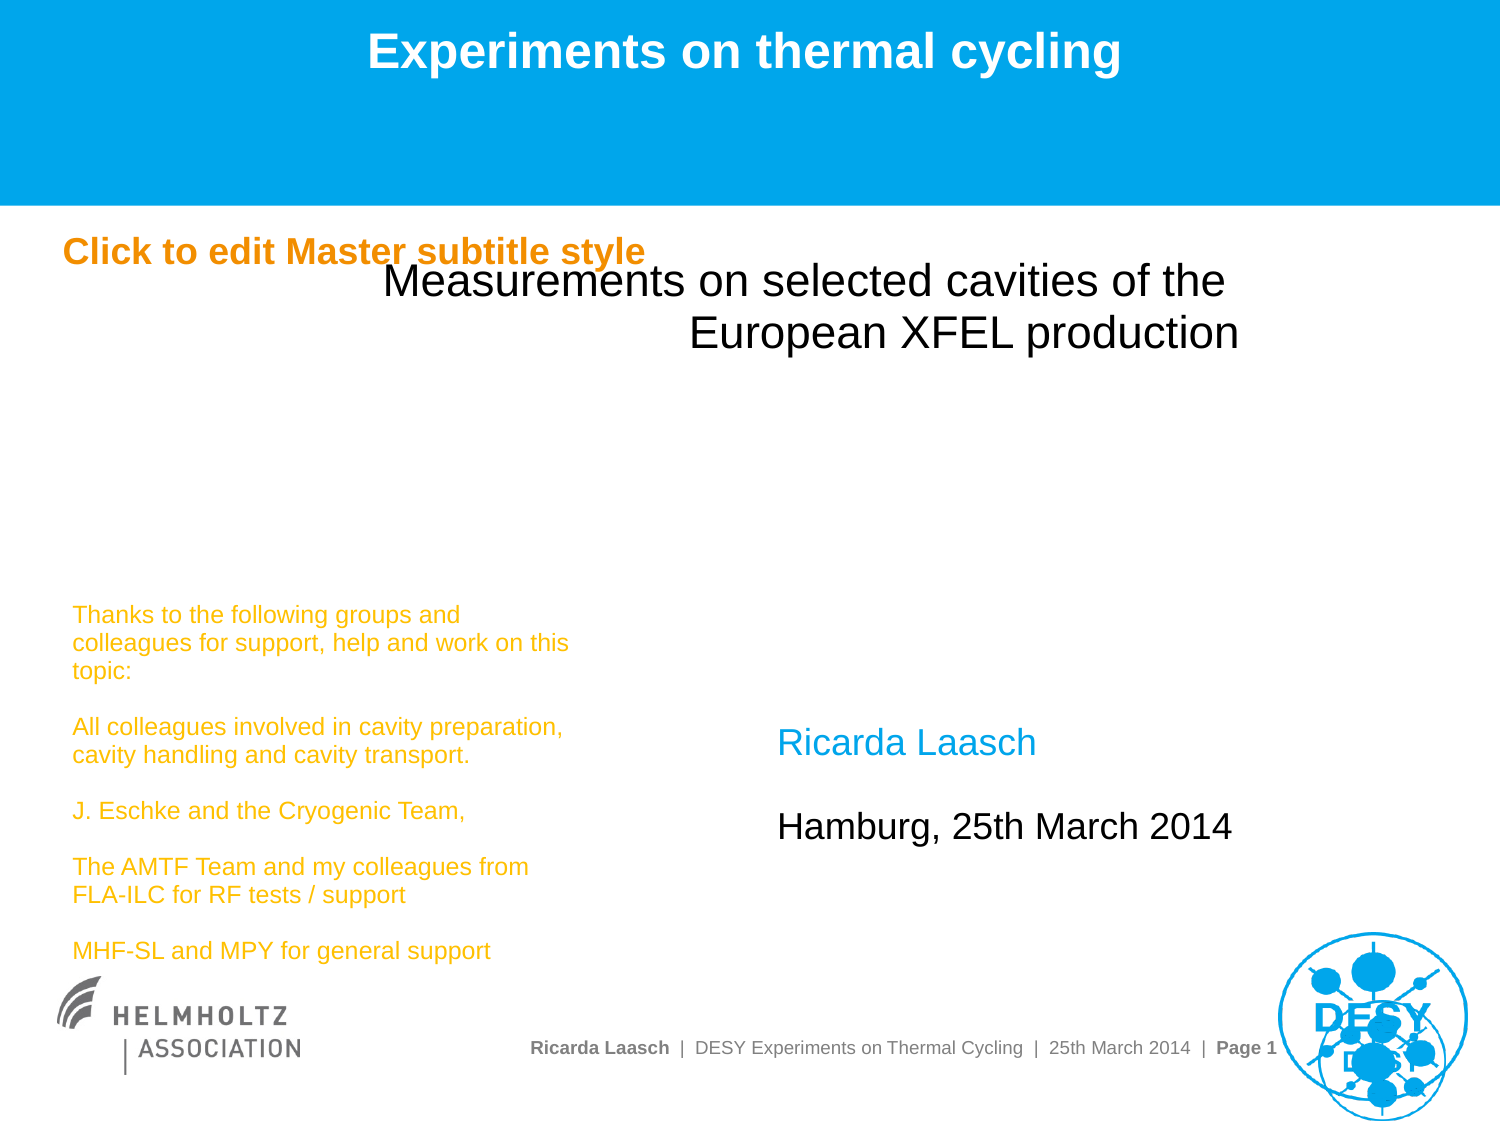

# Experiments on thermal cycling
Measurements on selected cavities of the
 European XFEL production
Thanks to the following groups and colleagues for support, help and work on this topic:
All colleagues involved in cavity preparation, cavity handling and cavity transport.
J. Eschke and the Cryogenic Team,
The AMTF Team and my colleagues from FLA-ILC for RF tests / support
MHF-SL and MPY for general support
Ricarda Laasch
Hamburg, 25th March 2014